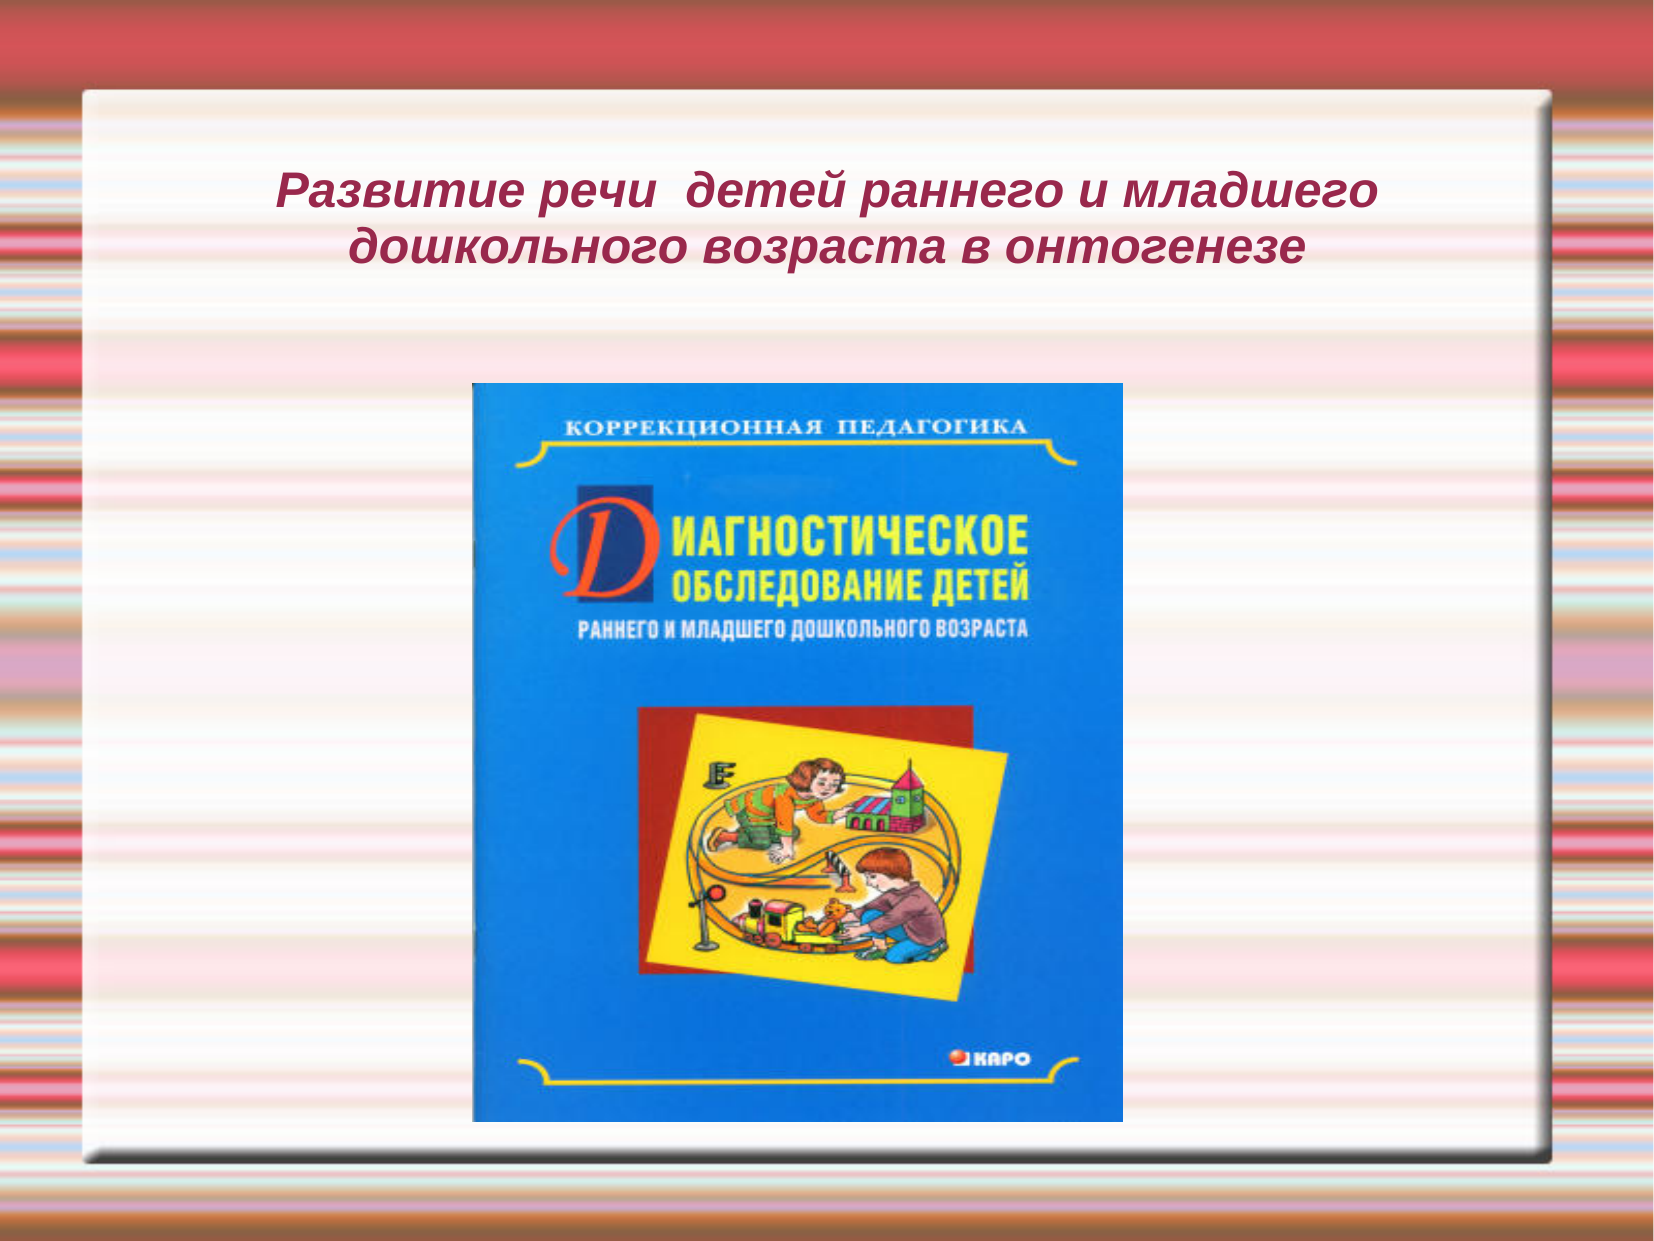

# Развитие речи детей раннего и младшего дошкольного возраста в онтогенезе